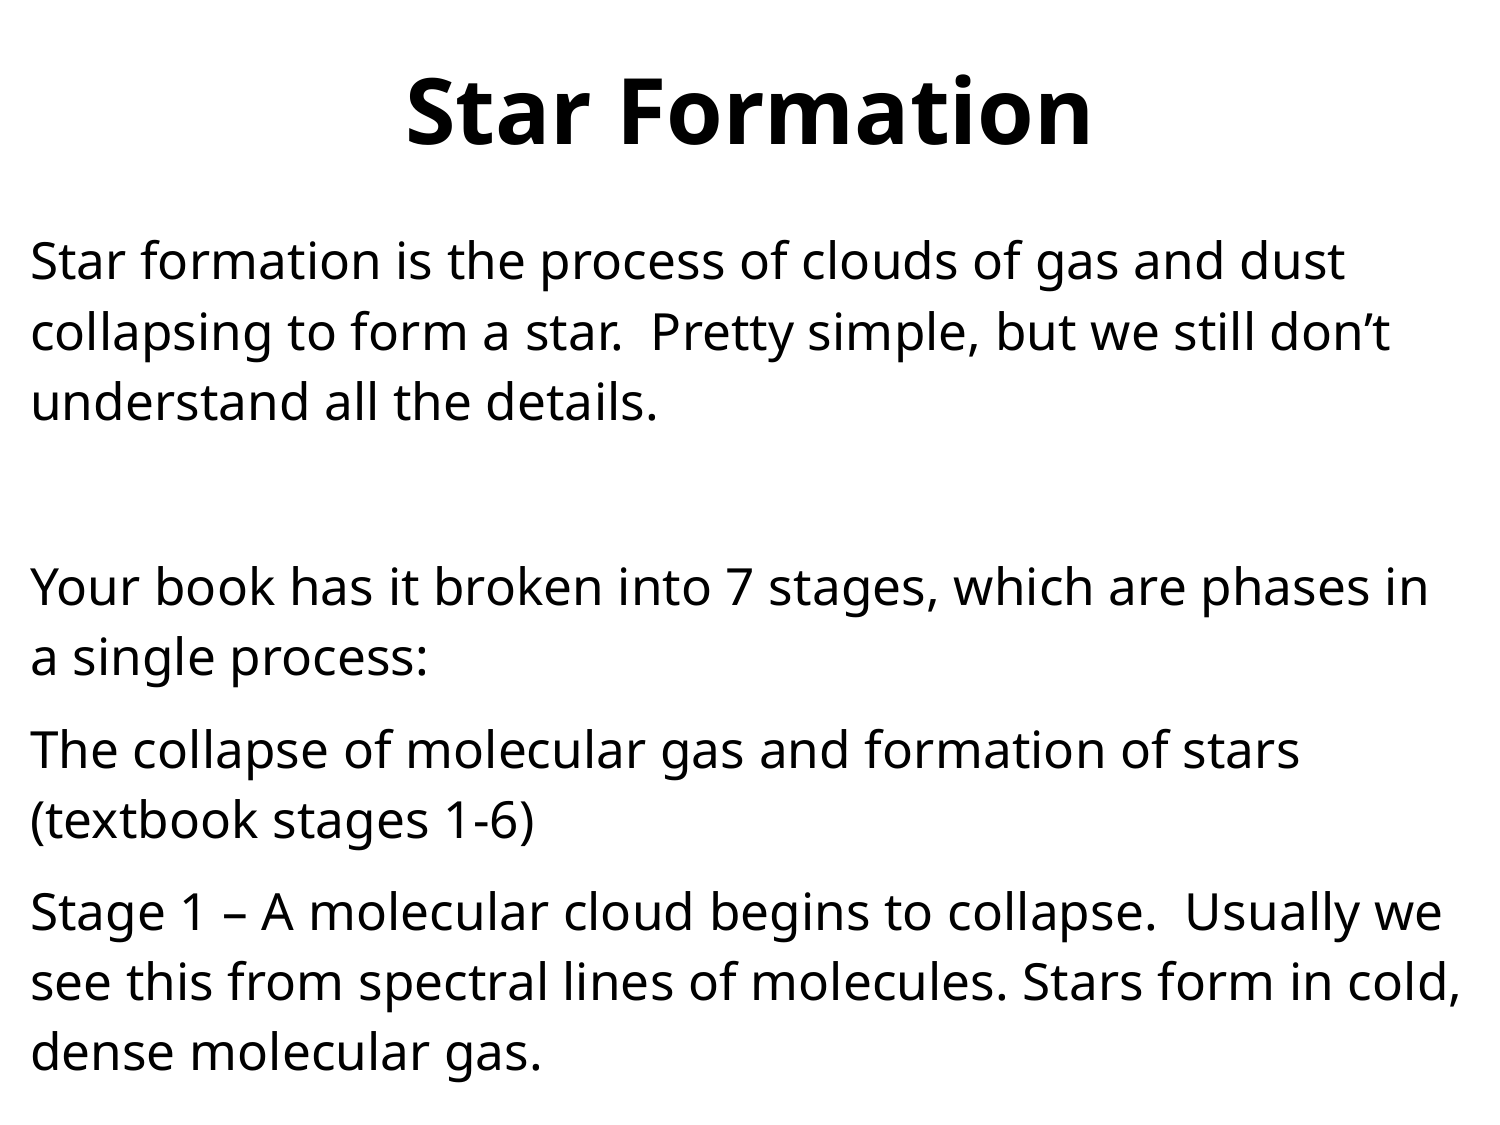

# Star Formation
Star formation is the process of clouds of gas and dust collapsing to form a star. Pretty simple, but we still don’t understand all the details.
Your book has it broken into 7 stages, which are phases in a single process:
The collapse of molecular gas and formation of stars (textbook stages 1-6)
Stage 1 – A molecular cloud begins to collapse. Usually we see this from spectral lines of molecules. Stars form in cold, dense molecular gas.